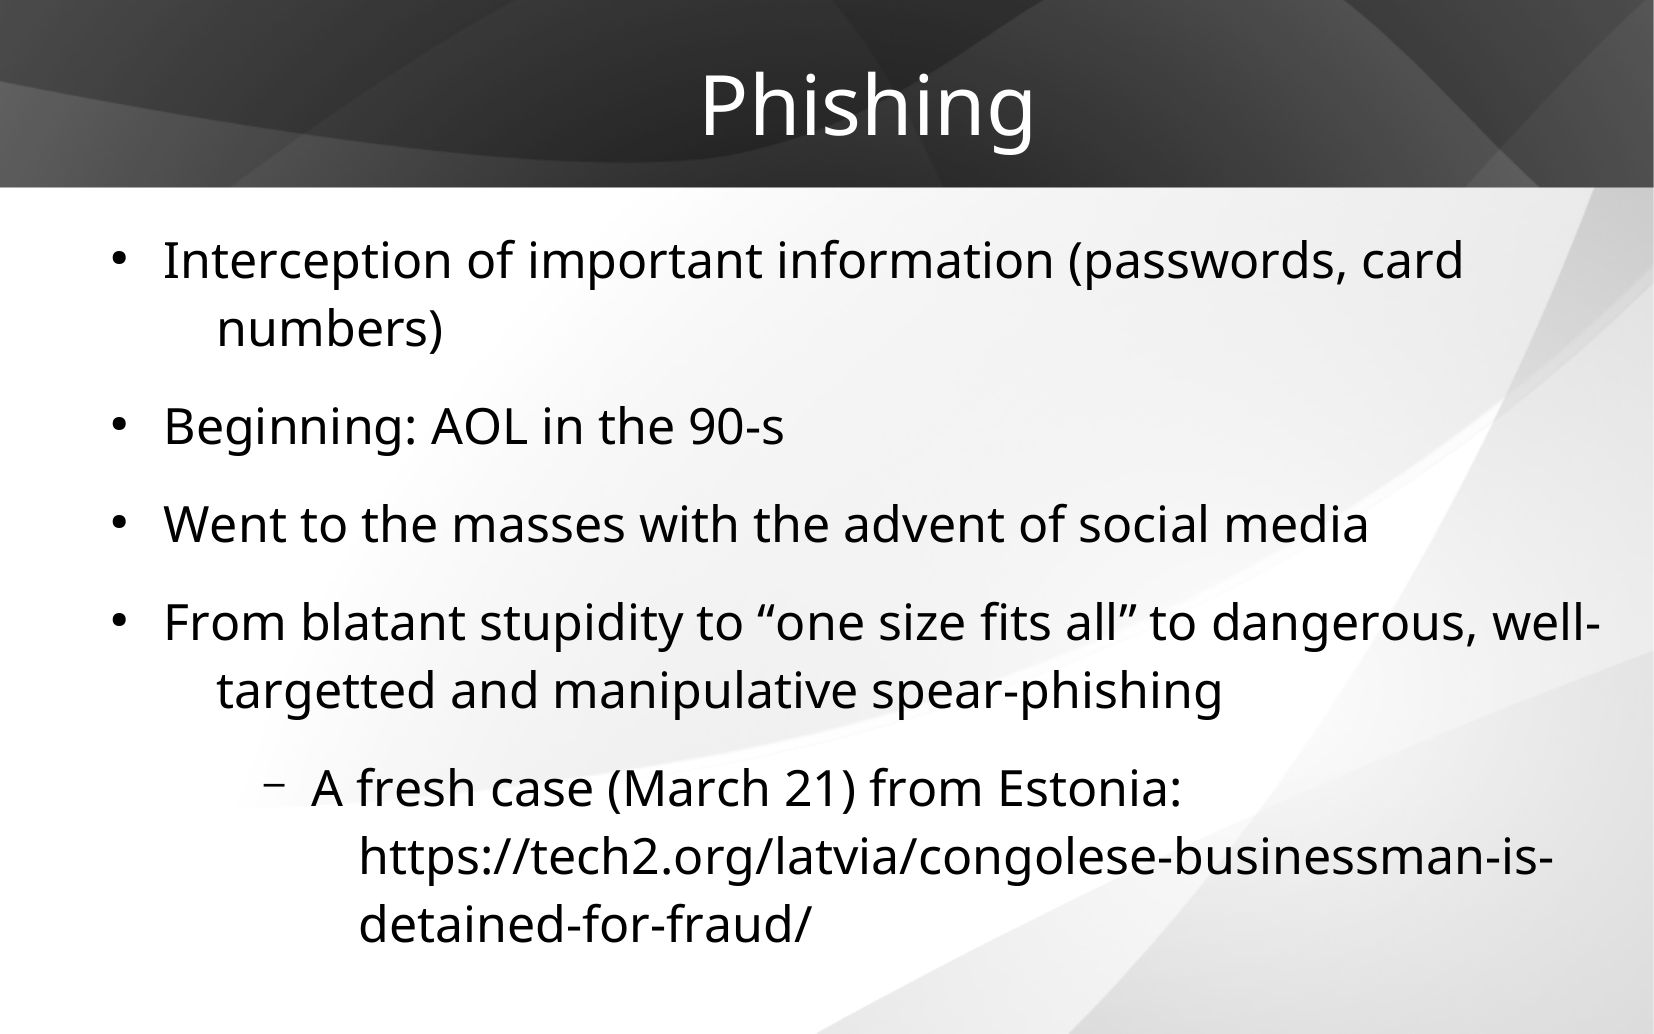

# Phishing
Interception of important information (passwords, card numbers)
Beginning: AOL in the 90-s
Went to the masses with the advent of social media
From blatant stupidity to “one size fits all” to dangerous, well-targetted and manipulative spear-phishing
A fresh case (March 21) from Estonia: https://tech2.org/latvia/congolese-businessman-is-detained-for-fraud/